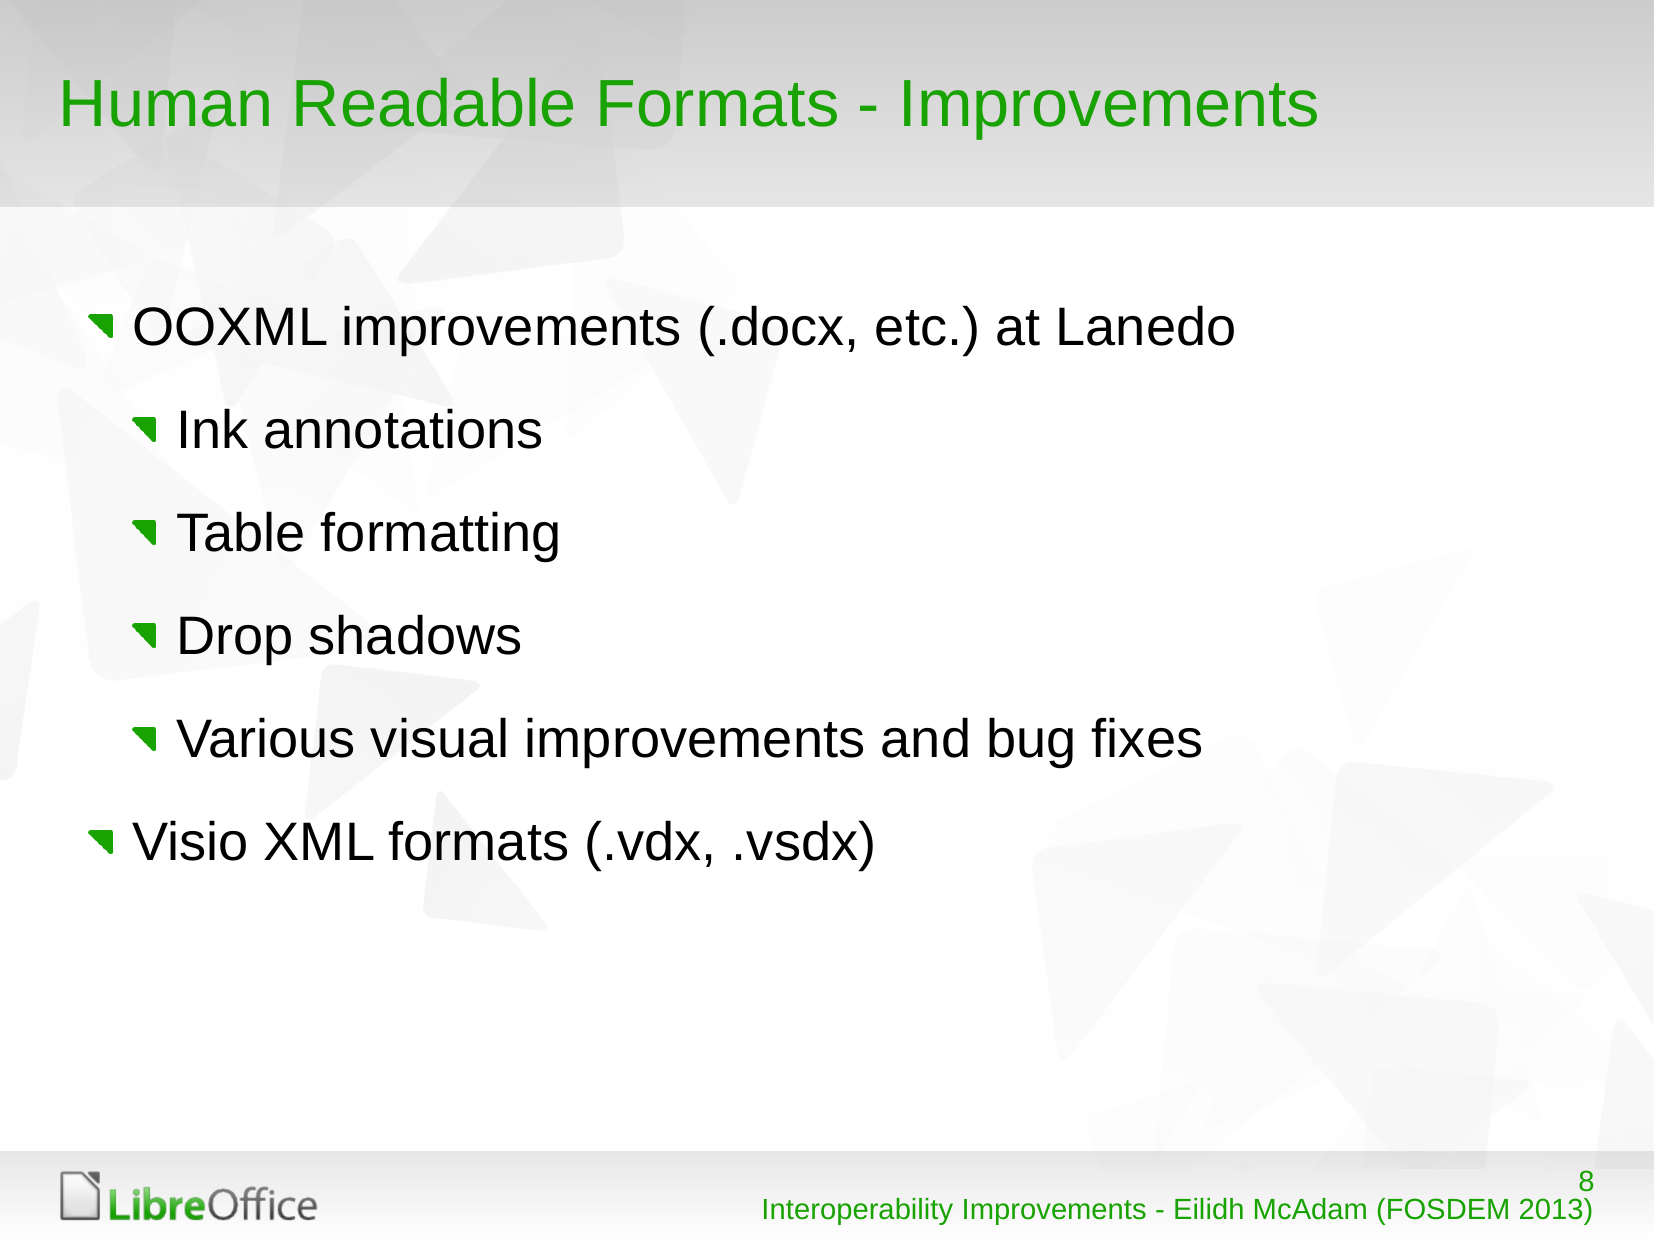

# Human Readable Formats - Improvements
OOXML improvements (.docx, etc.) at Lanedo
Ink annotations
Table formatting
Drop shadows
Various visual improvements and bug fixes
Visio XML formats (.vdx, .vsdx)
8
Interoperability Improvements - Eilidh McAdam (FOSDEM 2013)